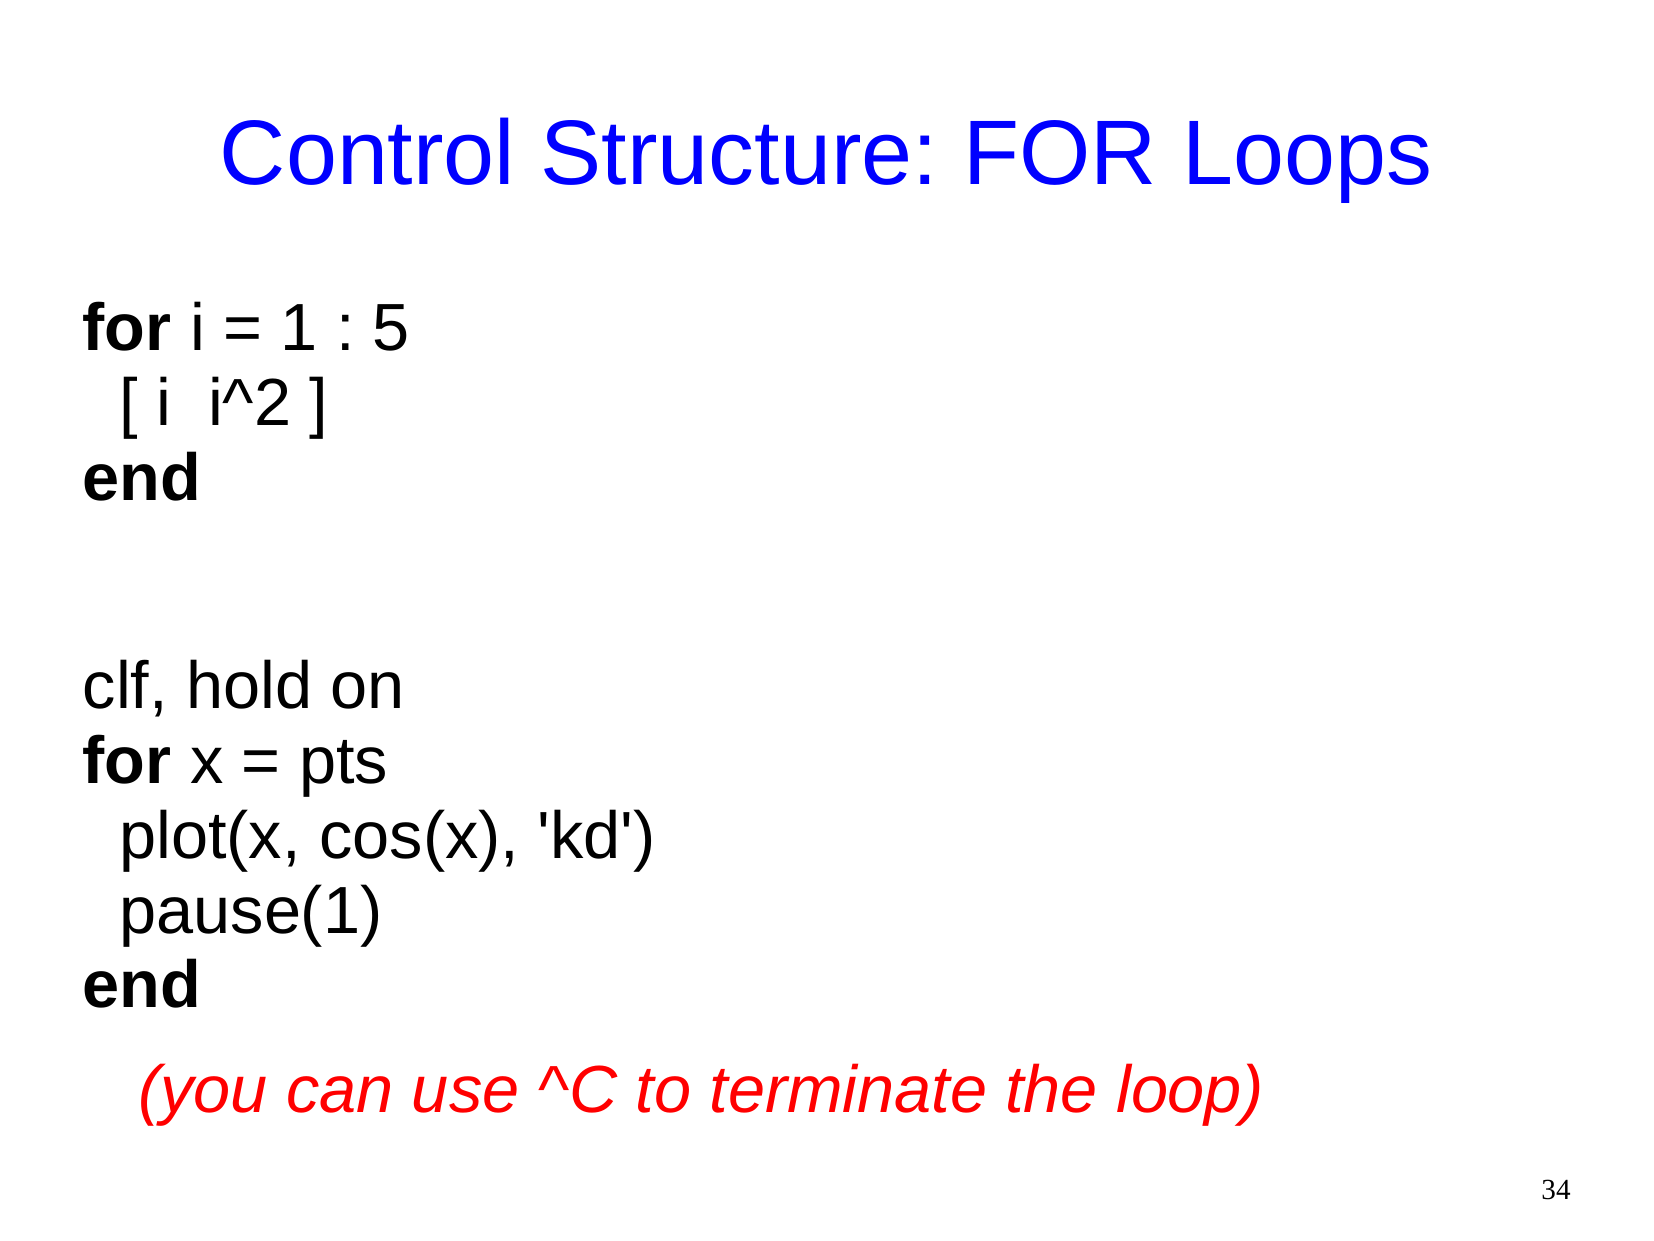

# Control Structure: FOR Loops
for i = 1 : 5
 [ i i^2 ]
end
clf, hold on
for x = pts
 plot(x, cos(x), 'kd')
 pause(1)
end
 (you can use ^C to terminate the loop)
34